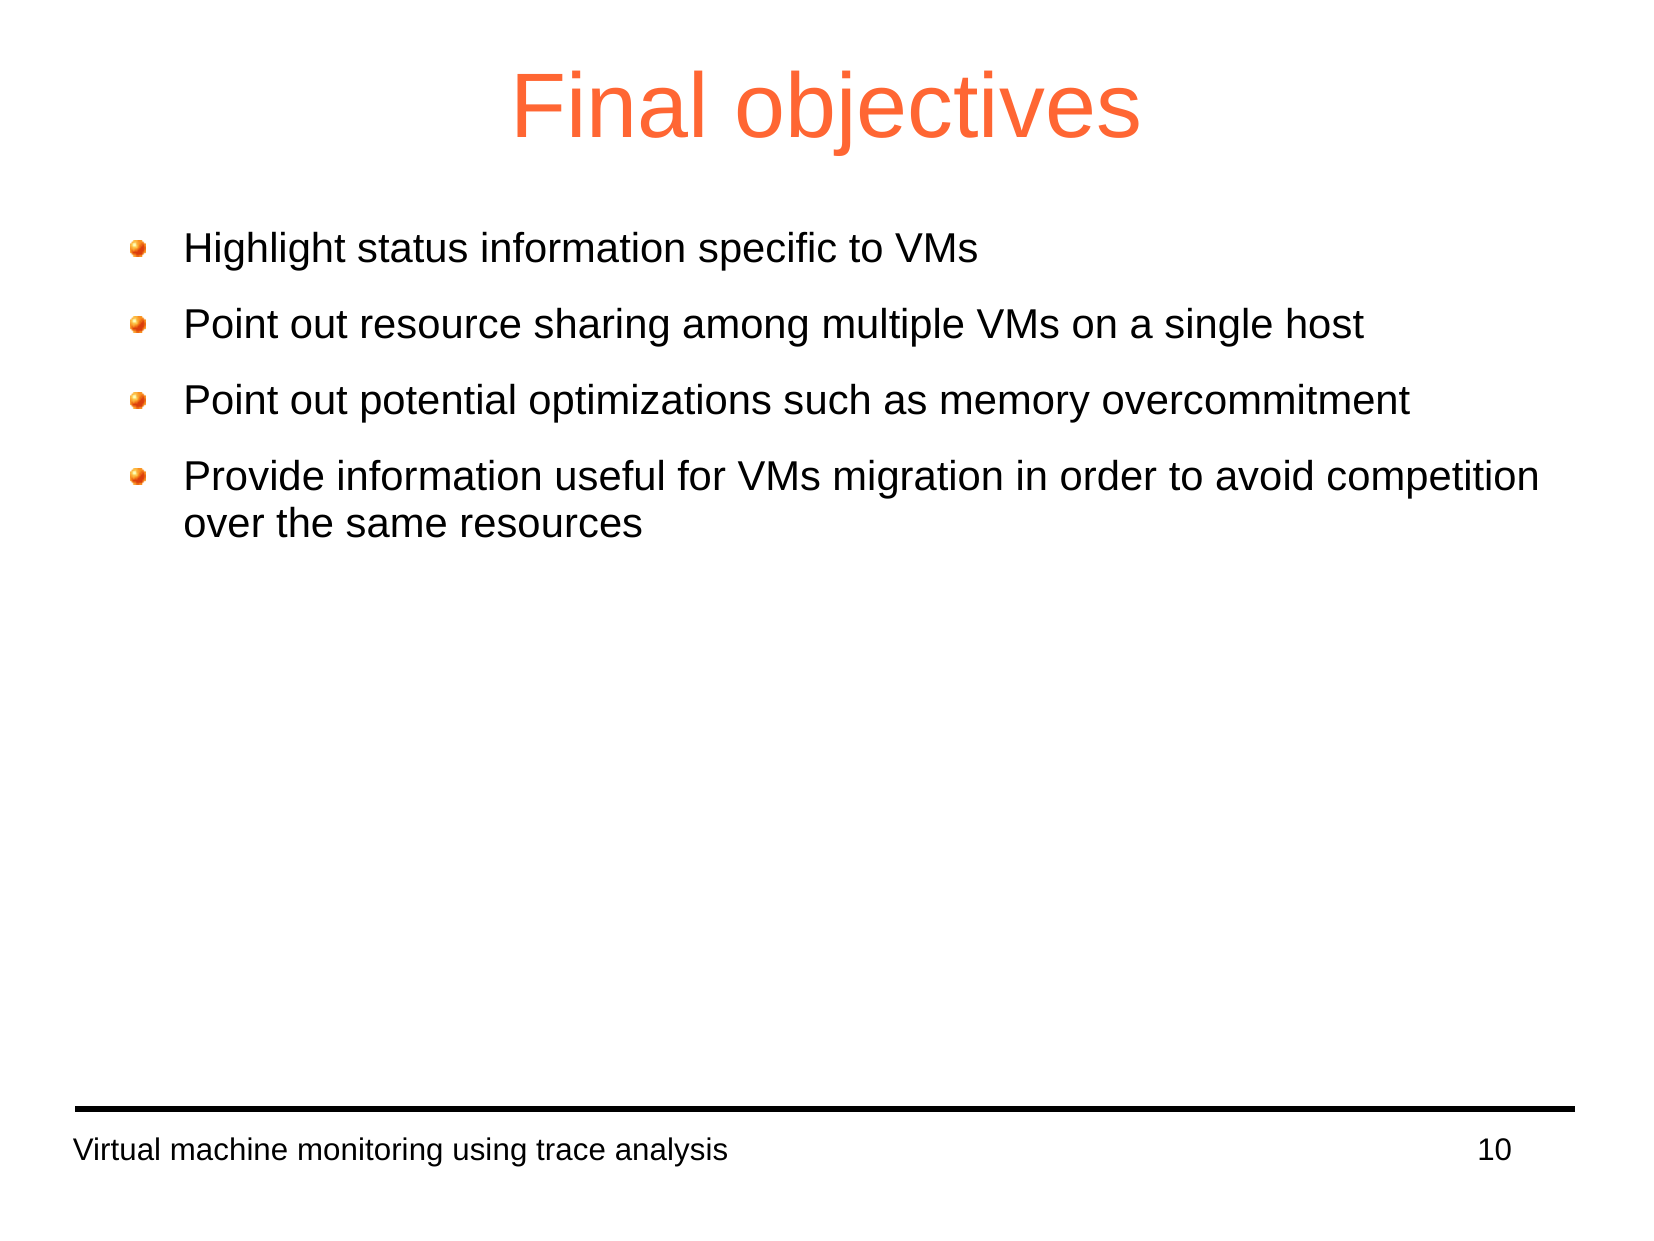

# Final objectives
Highlight status information specific to VMs
Point out resource sharing among multiple VMs on a single host
Point out potential optimizations such as memory overcommitment
Provide information useful for VMs migration in order to avoid competition over the same resources